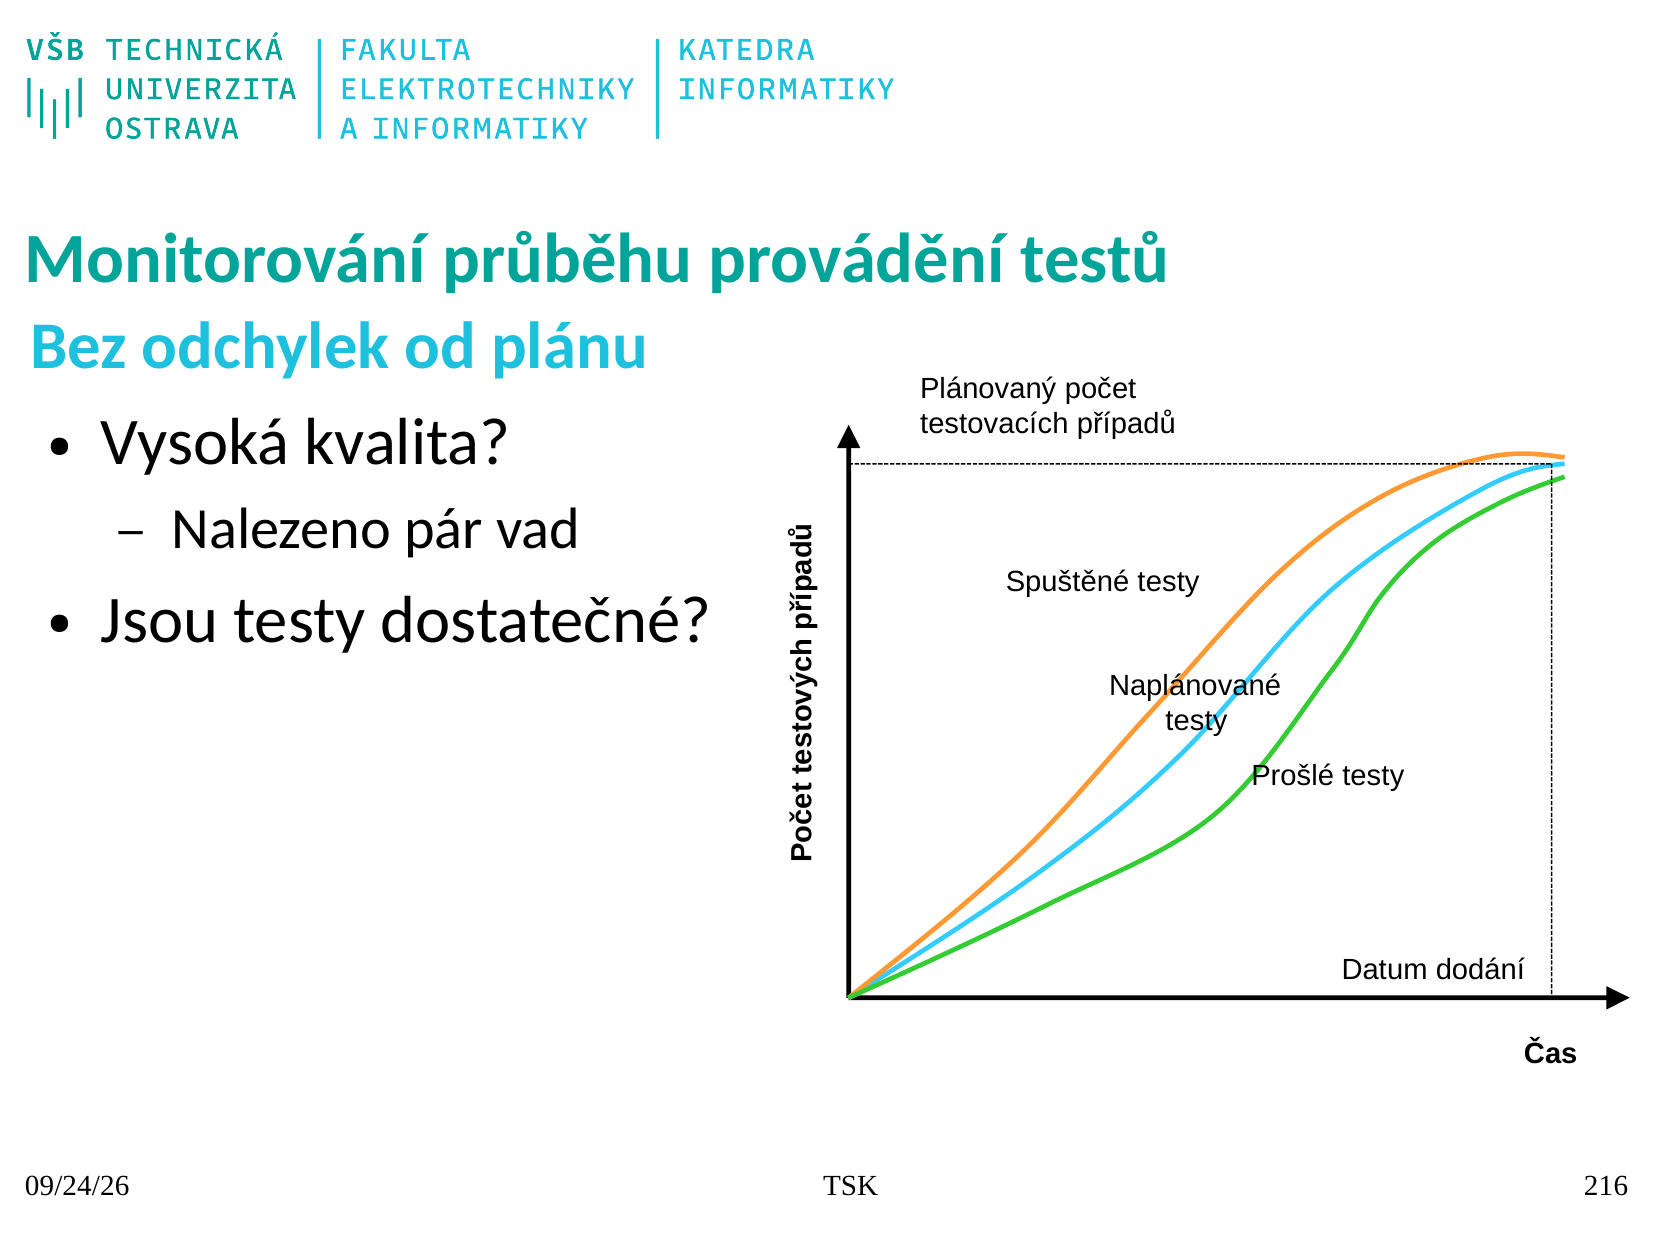

# Monitorování průběhu provádění testů
Bez odchylek od plánu
Vysoká kvalita?
Nalezeno pár vad
Jsou testy dostatečné?
Plánovaný počet testovacích případů
Spuštěné testy
Naplánované testy
Počet testových případů
Prošlé testy
Datum dodání
Čas
TSK
216